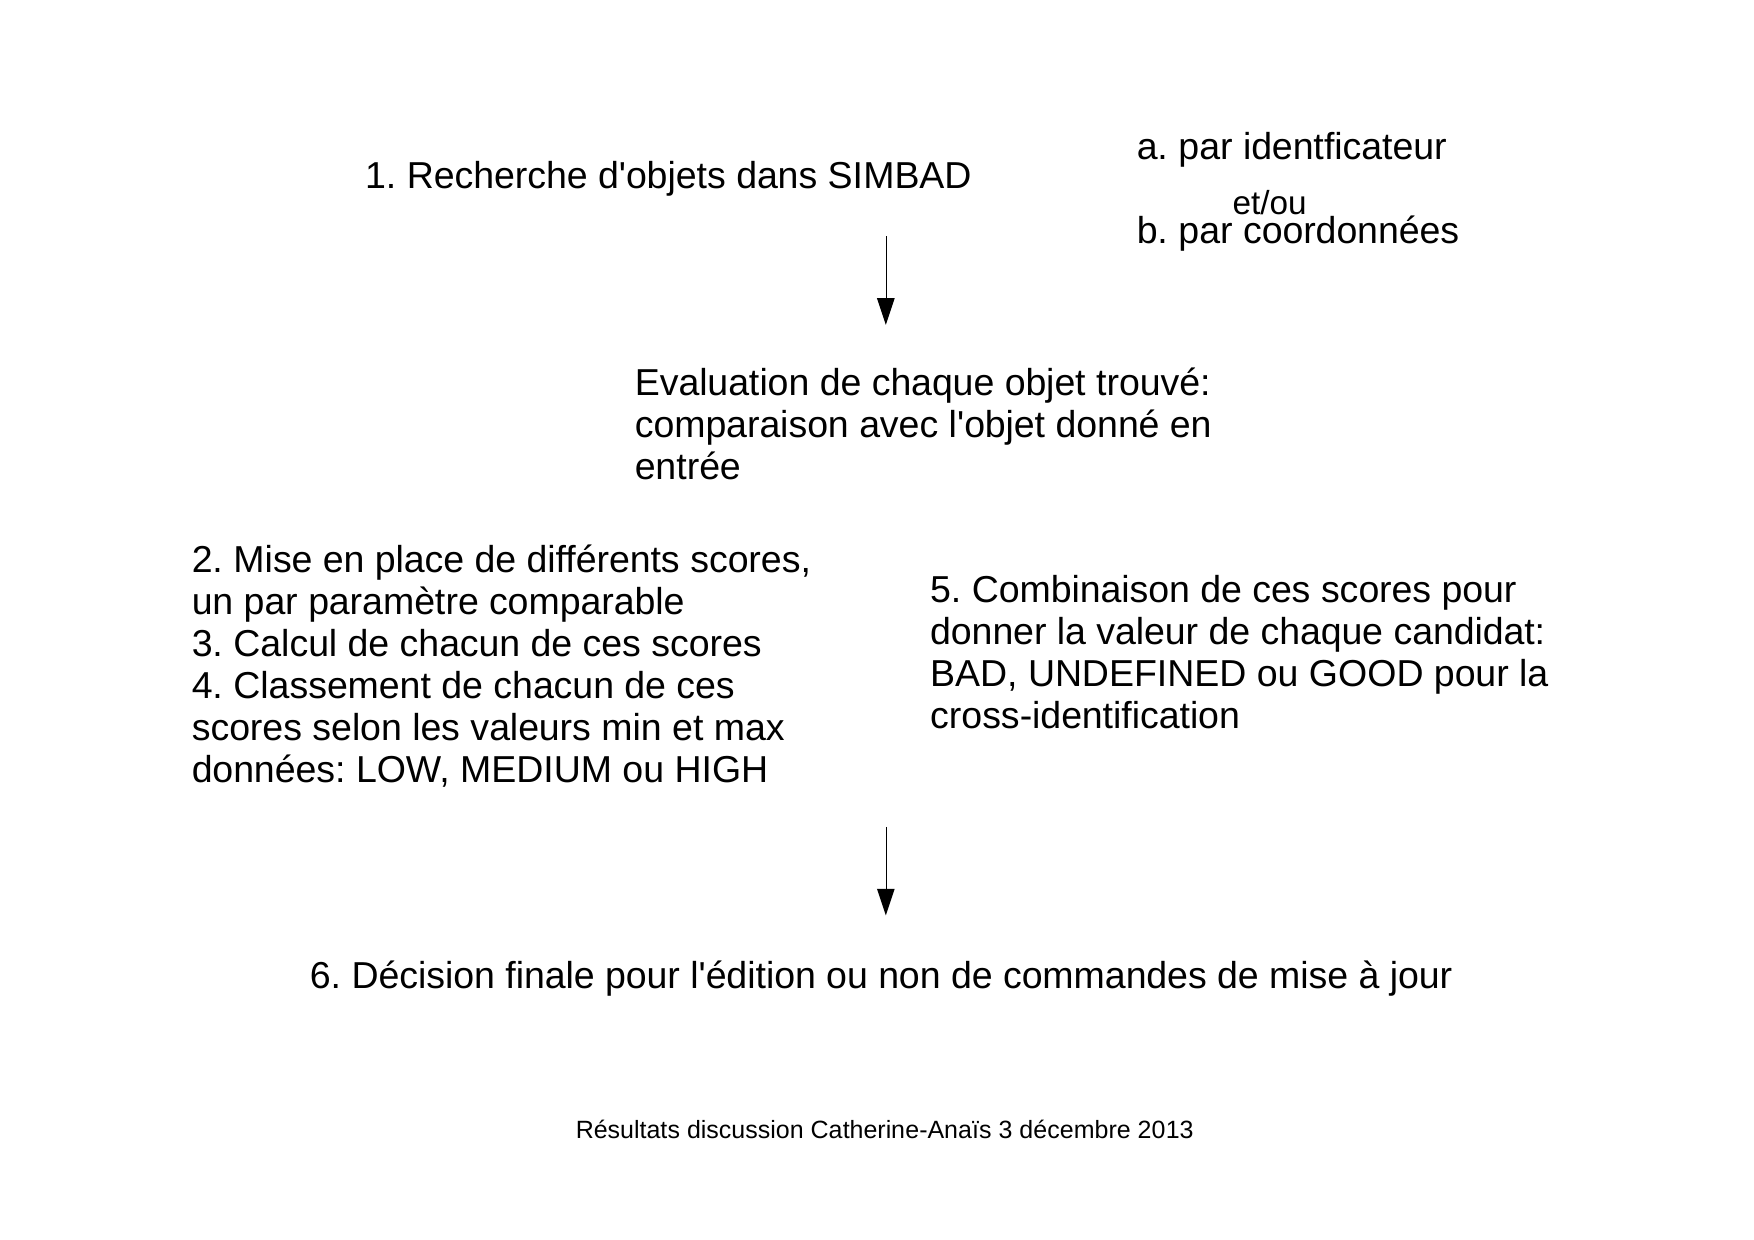

a. par identficateur
b. par coordonnées
1. Recherche d'objets dans SIMBAD
et/ou
Evaluation de chaque objet trouvé: comparaison avec l'objet donné en entrée
2. Mise en place de différents scores, un par paramètre comparable
3. Calcul de chacun de ces scores
4. Classement de chacun de ces scores selon les valeurs min et max données: LOW, MEDIUM ou HIGH
5. Combinaison de ces scores pour donner la valeur de chaque candidat: BAD, UNDEFINED ou GOOD pour la cross-identification
6. Décision finale pour l'édition ou non de commandes de mise à jour
Résultats discussion Catherine-Anaïs 3 décembre 2013